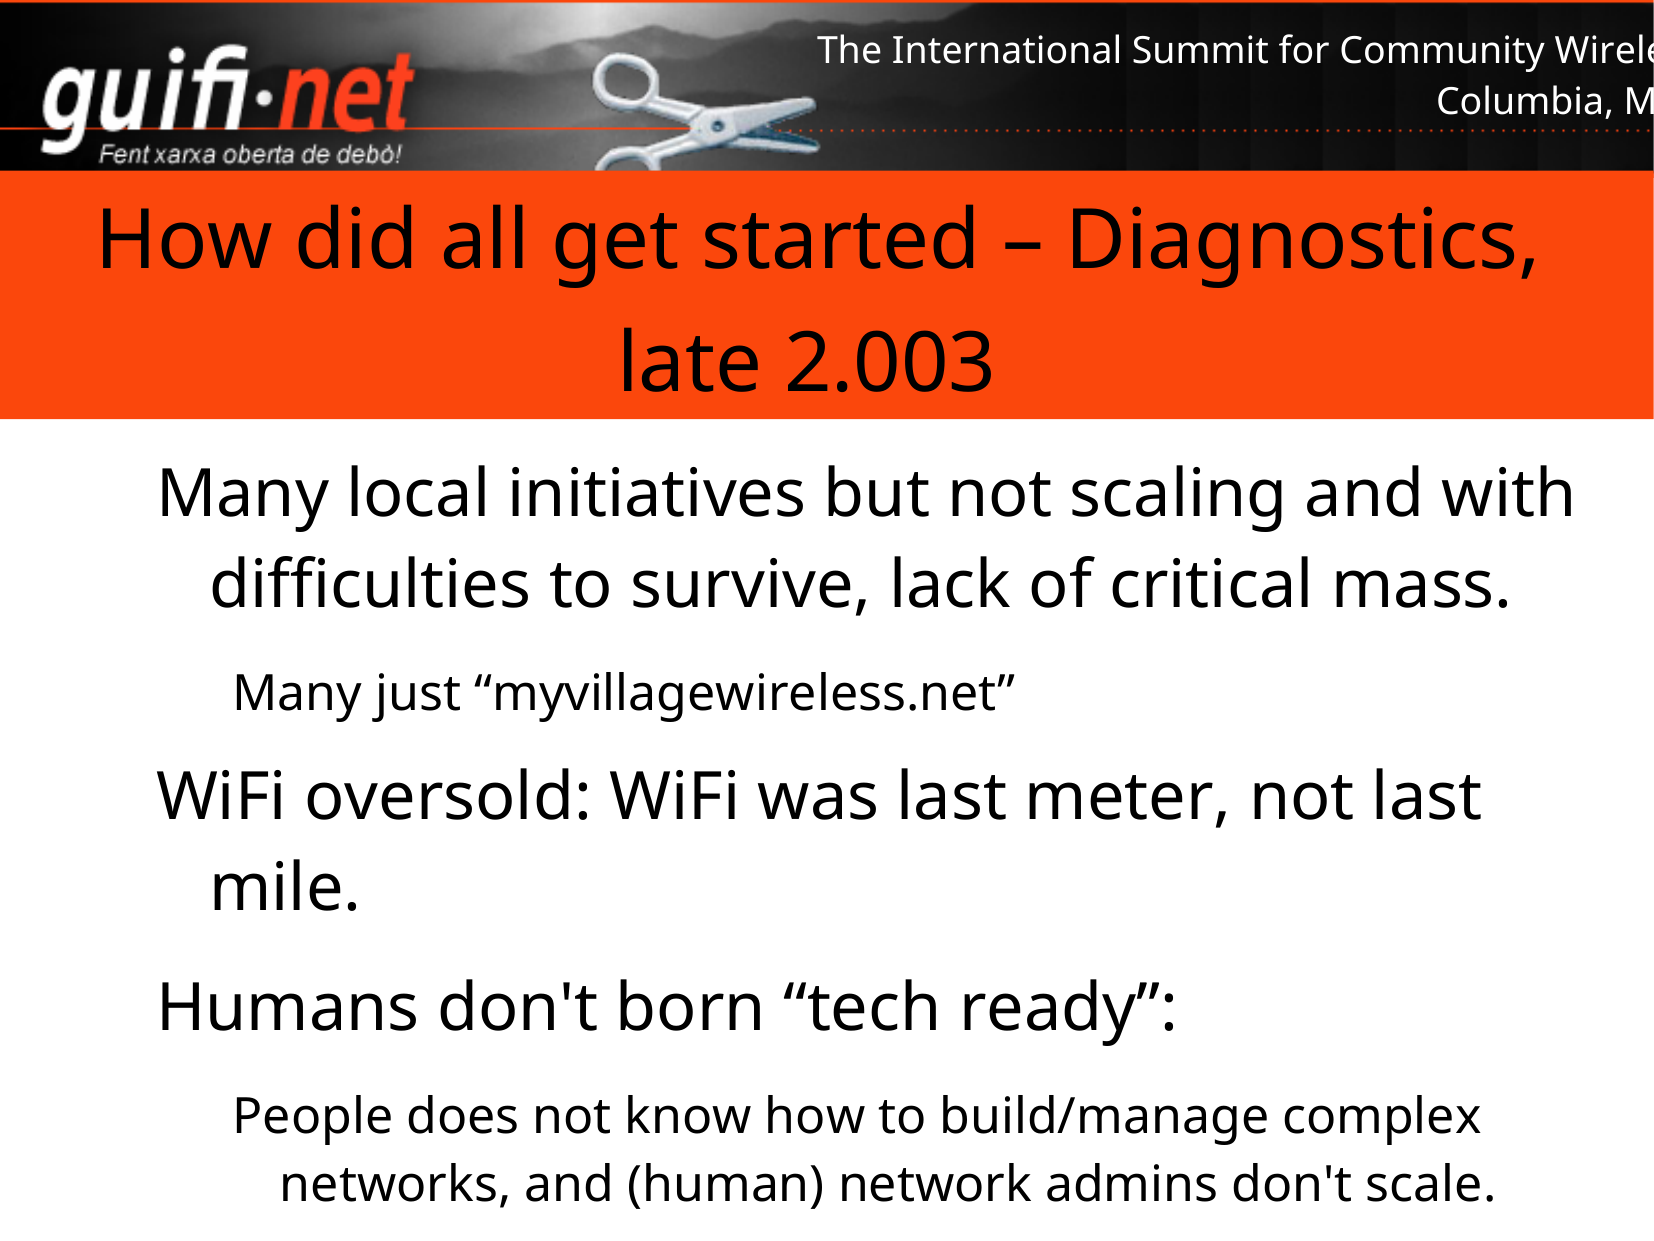

# How did all get started – Diagnostics, late 2.003
Many local initiatives but not scaling and with difficulties to survive, lack of critical mass.
Many just “myvillagewireless.net”
WiFi oversold: WiFi was last meter, not last mile.
Humans don't born “tech ready”:
People does not know how to build/manage complex networks, and (human) network admins don't scale.
Still some territories with no broadband access
Legal concerns / obsolete (pre-wifi) regulations